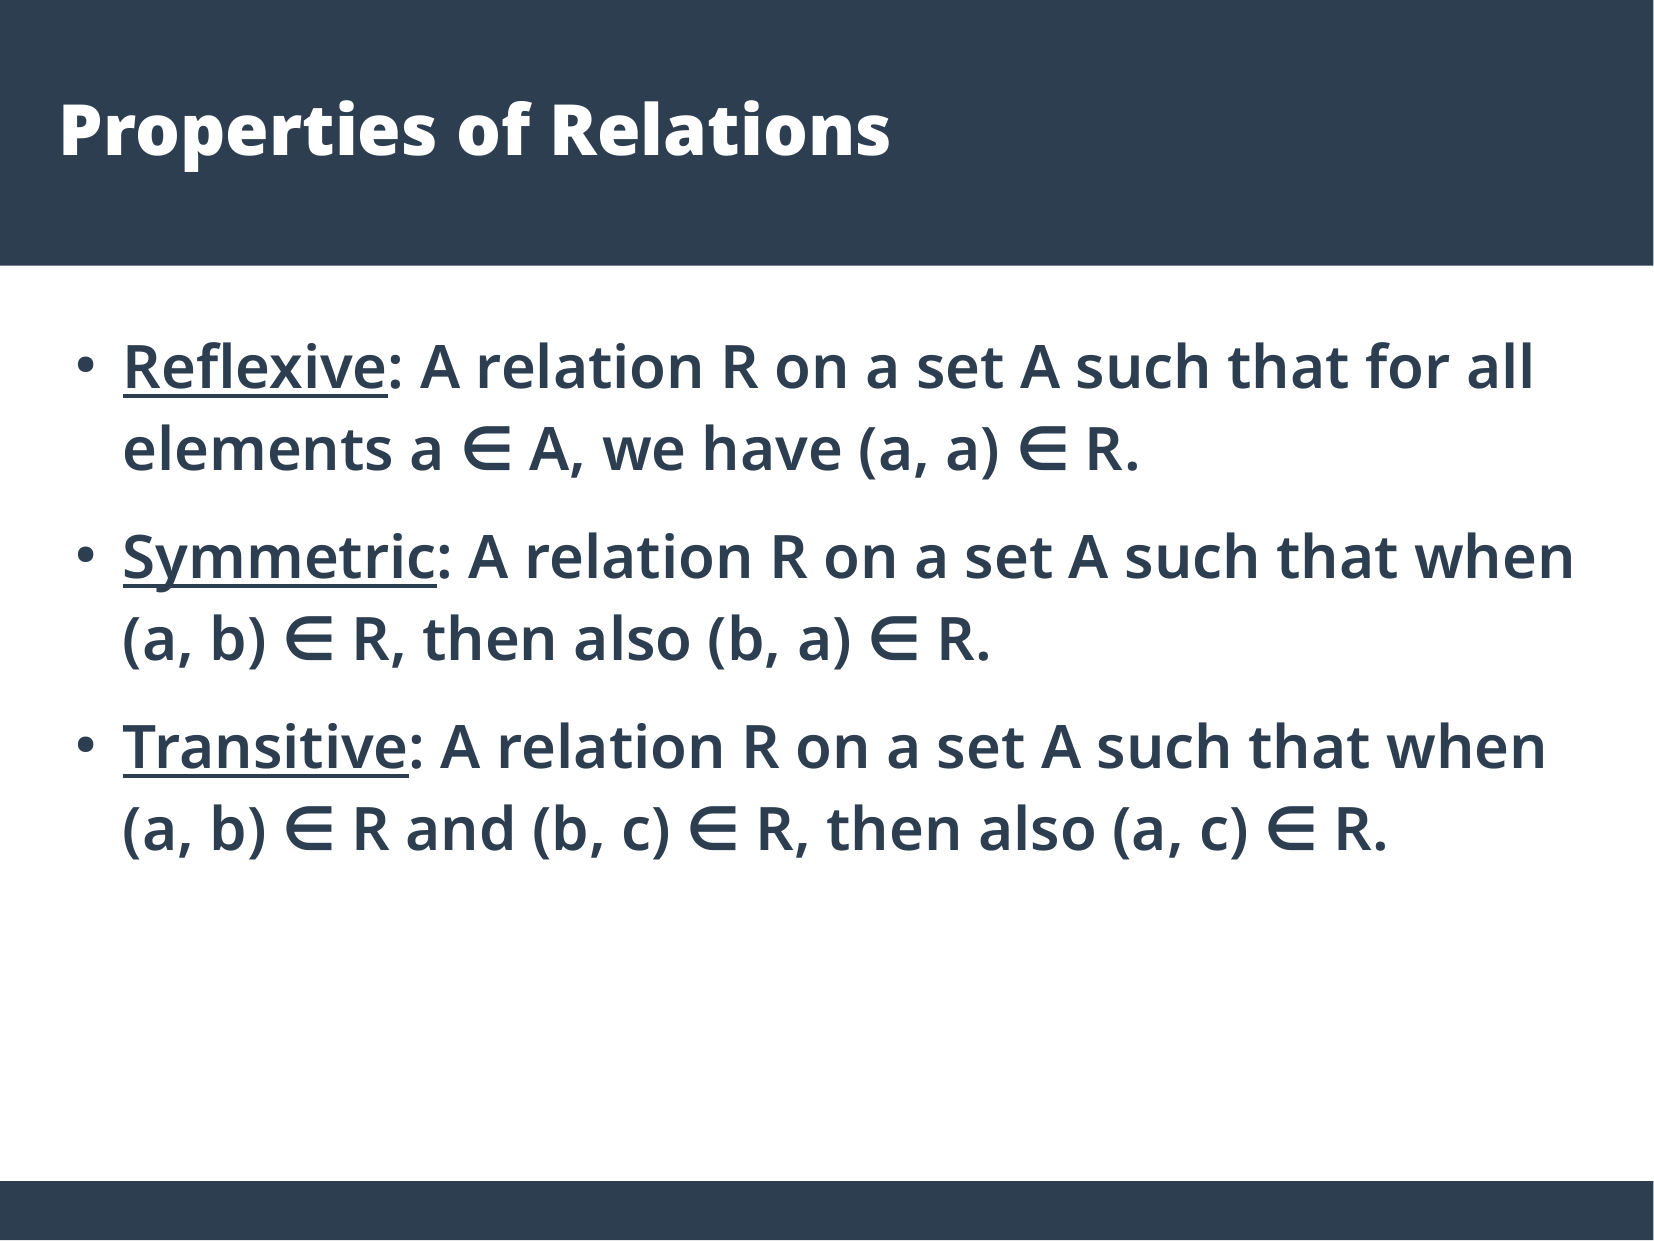

# Properties of Relations
Reflexive: A relation R on a set A such that for all elements a ∈ A, we have (a, a) ∈ R.
Symmetric: A relation R on a set A such that when (a, b) ∈ R, then also (b, a) ∈ R.
Transitive: A relation R on a set A such that when (a, b) ∈ R and (b, c) ∈ R, then also (a, c) ∈ R.